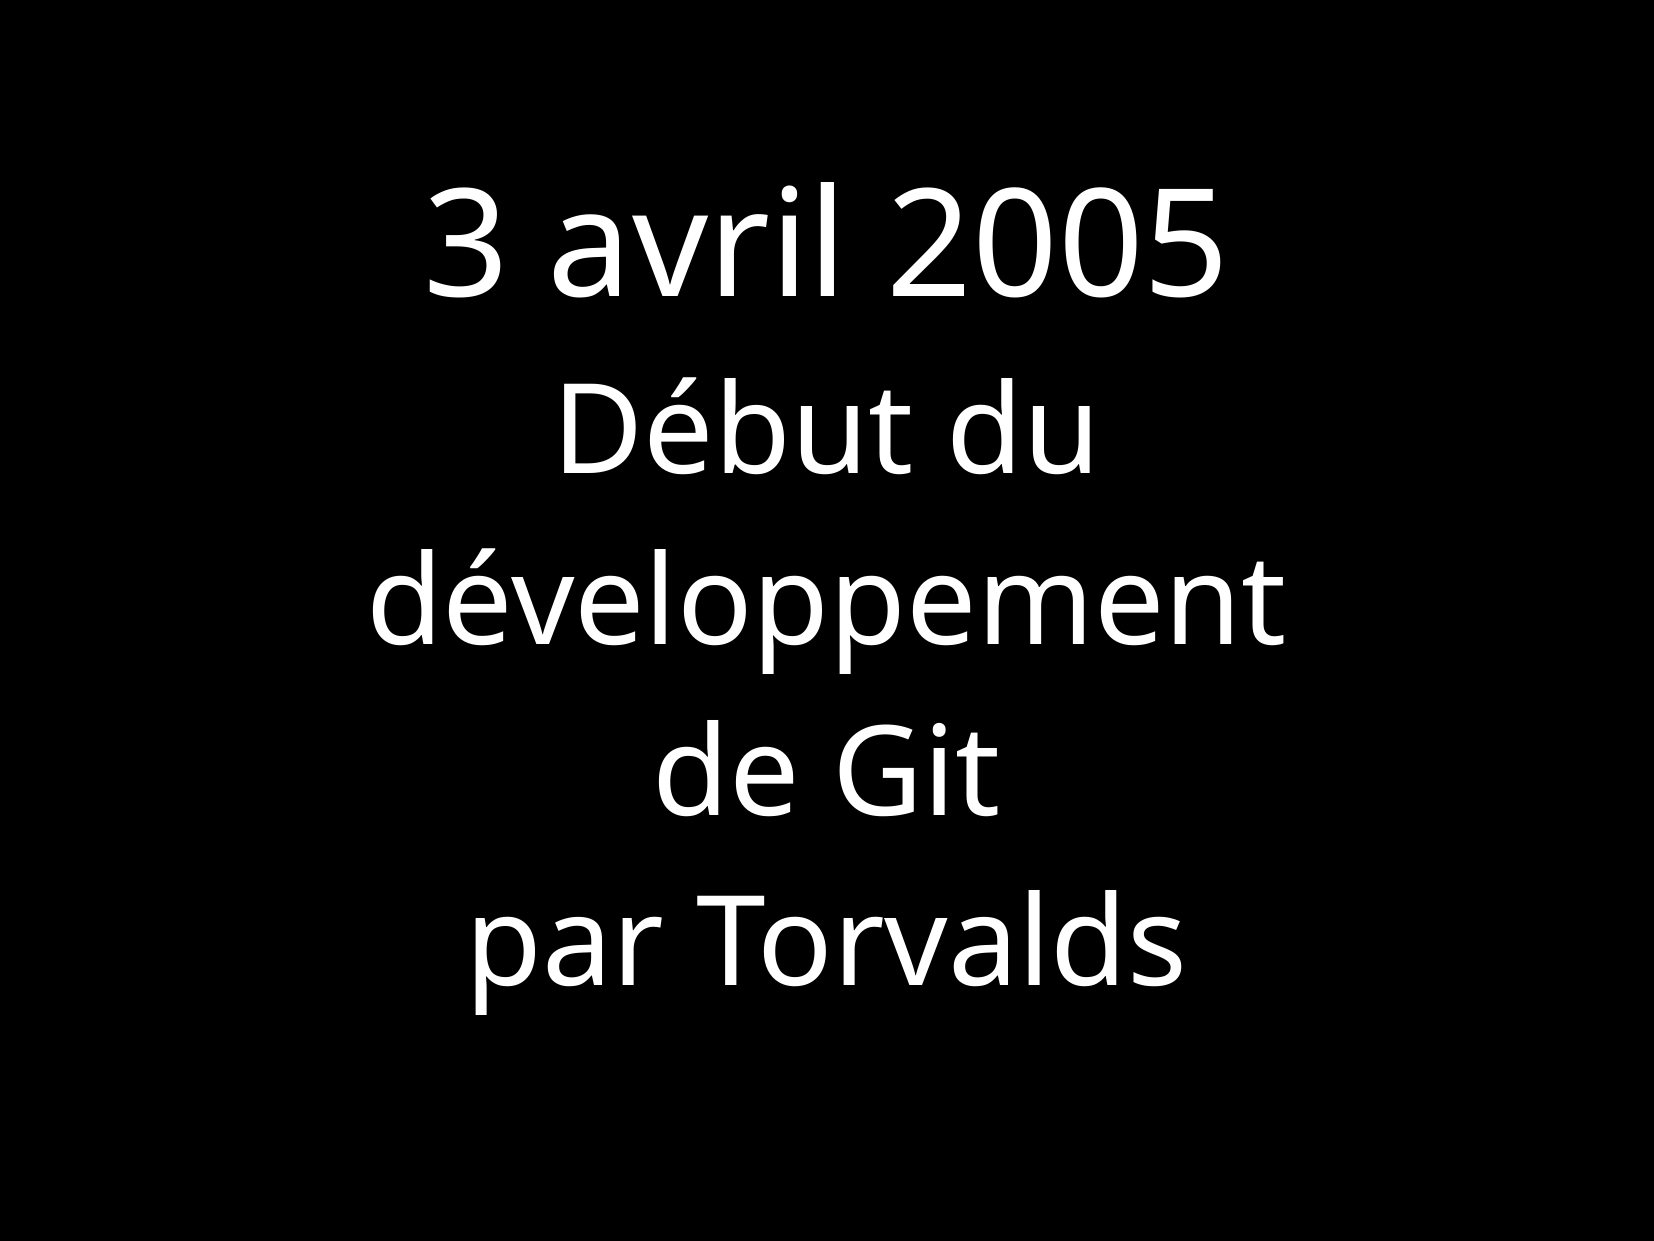

# 3 avril 2005
Début du développement
de Git
par Torvalds